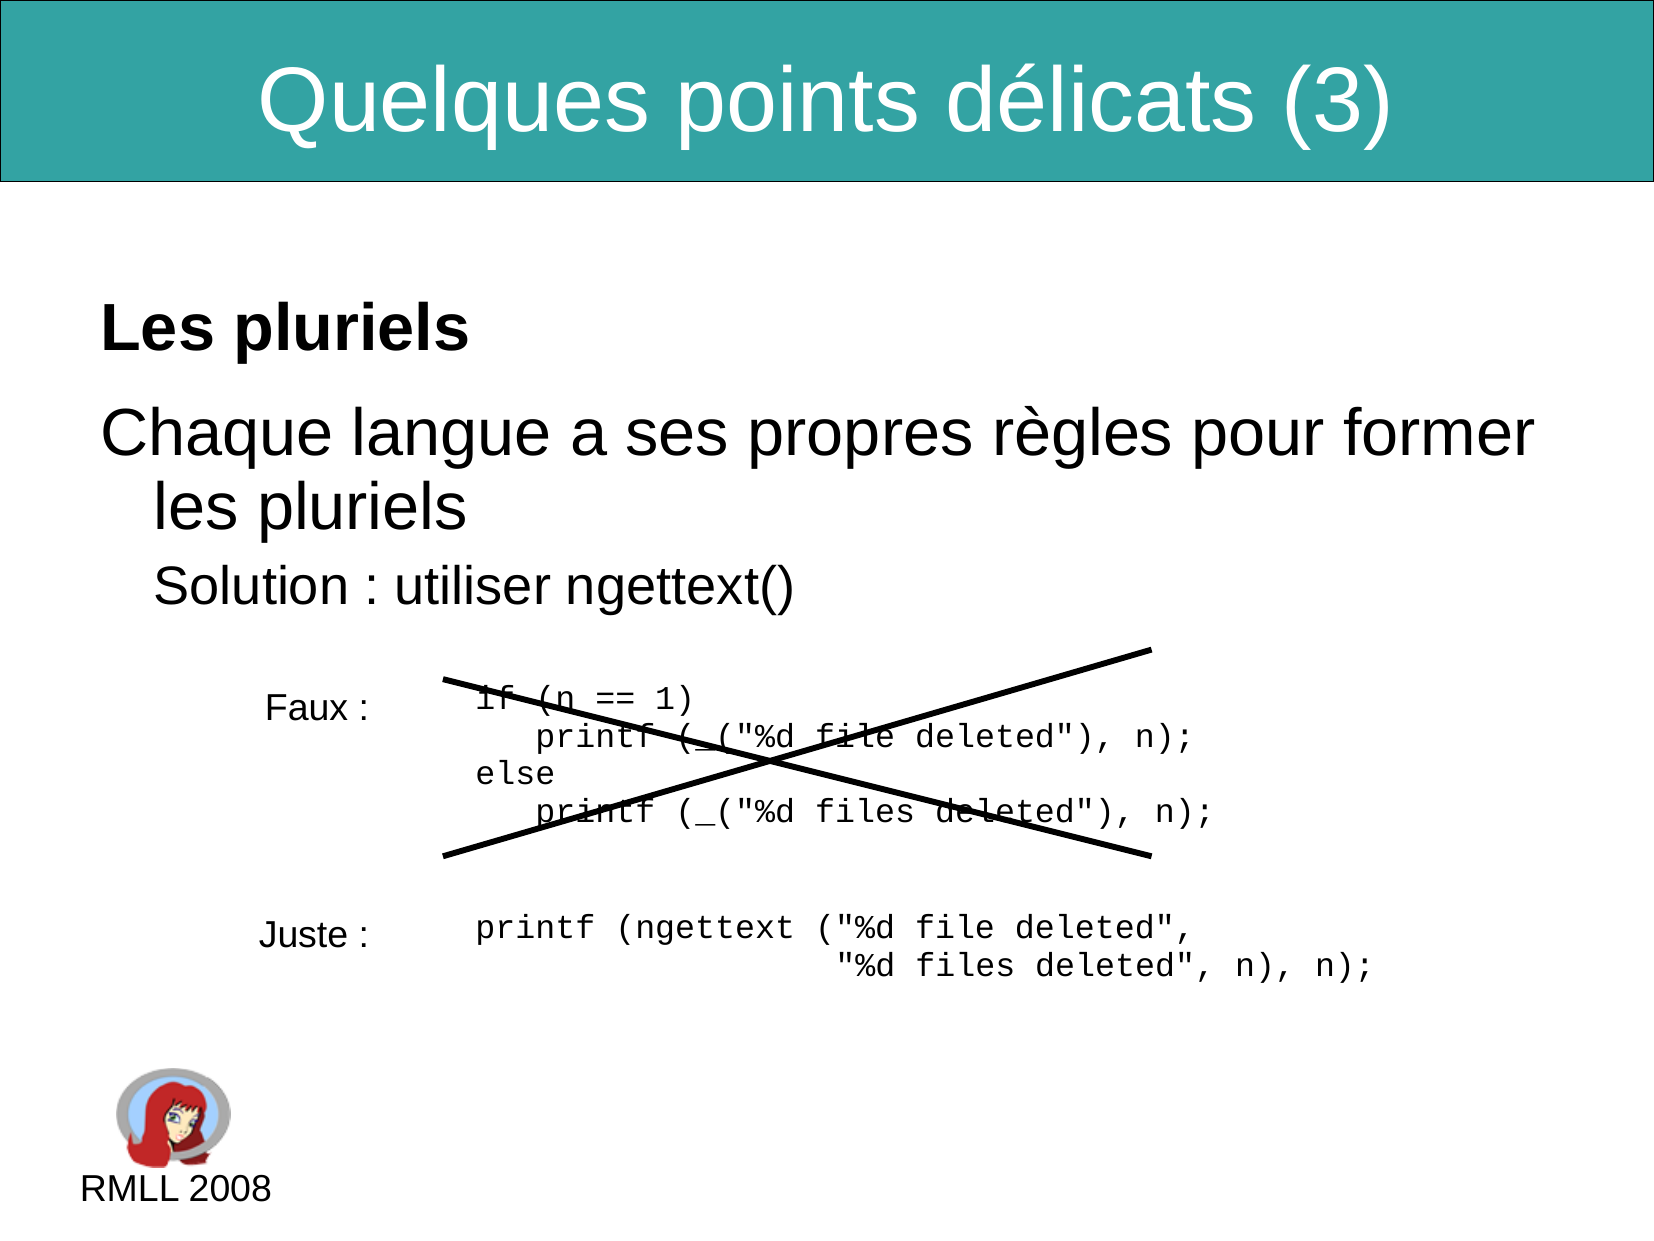

# Quelques points délicats (3)
Les pluriels
Chaque langue a ses propres règles pour former les pluriels
Solution : utiliser ngettext()
if (n == 1)
 printf (_("%d file deleted"), n);
else
 printf (_("%d files deleted"), n);
Faux :
printf (ngettext ("%d file deleted",
 "%d files deleted", n), n);
Juste :